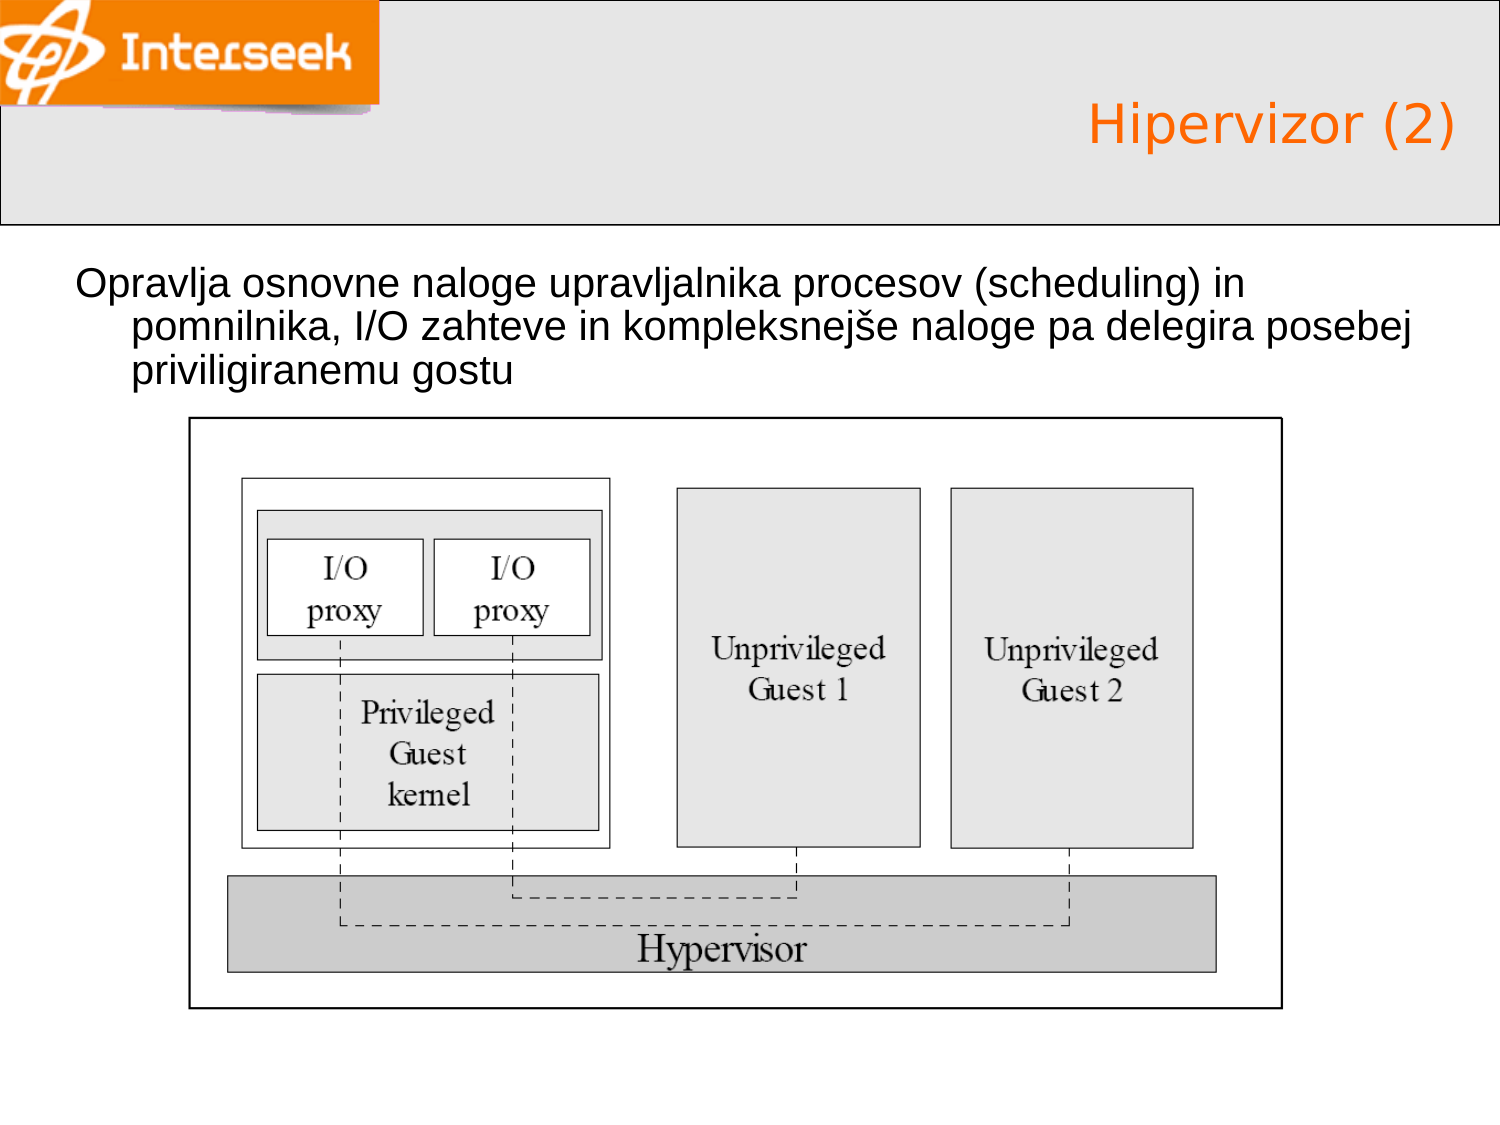

# Hipervizor (2)
Opravlja osnovne naloge upravljalnika procesov (scheduling) in pomnilnika, I/O zahteve in kompleksnejše naloge pa delegira posebej priviligiranemu gostu